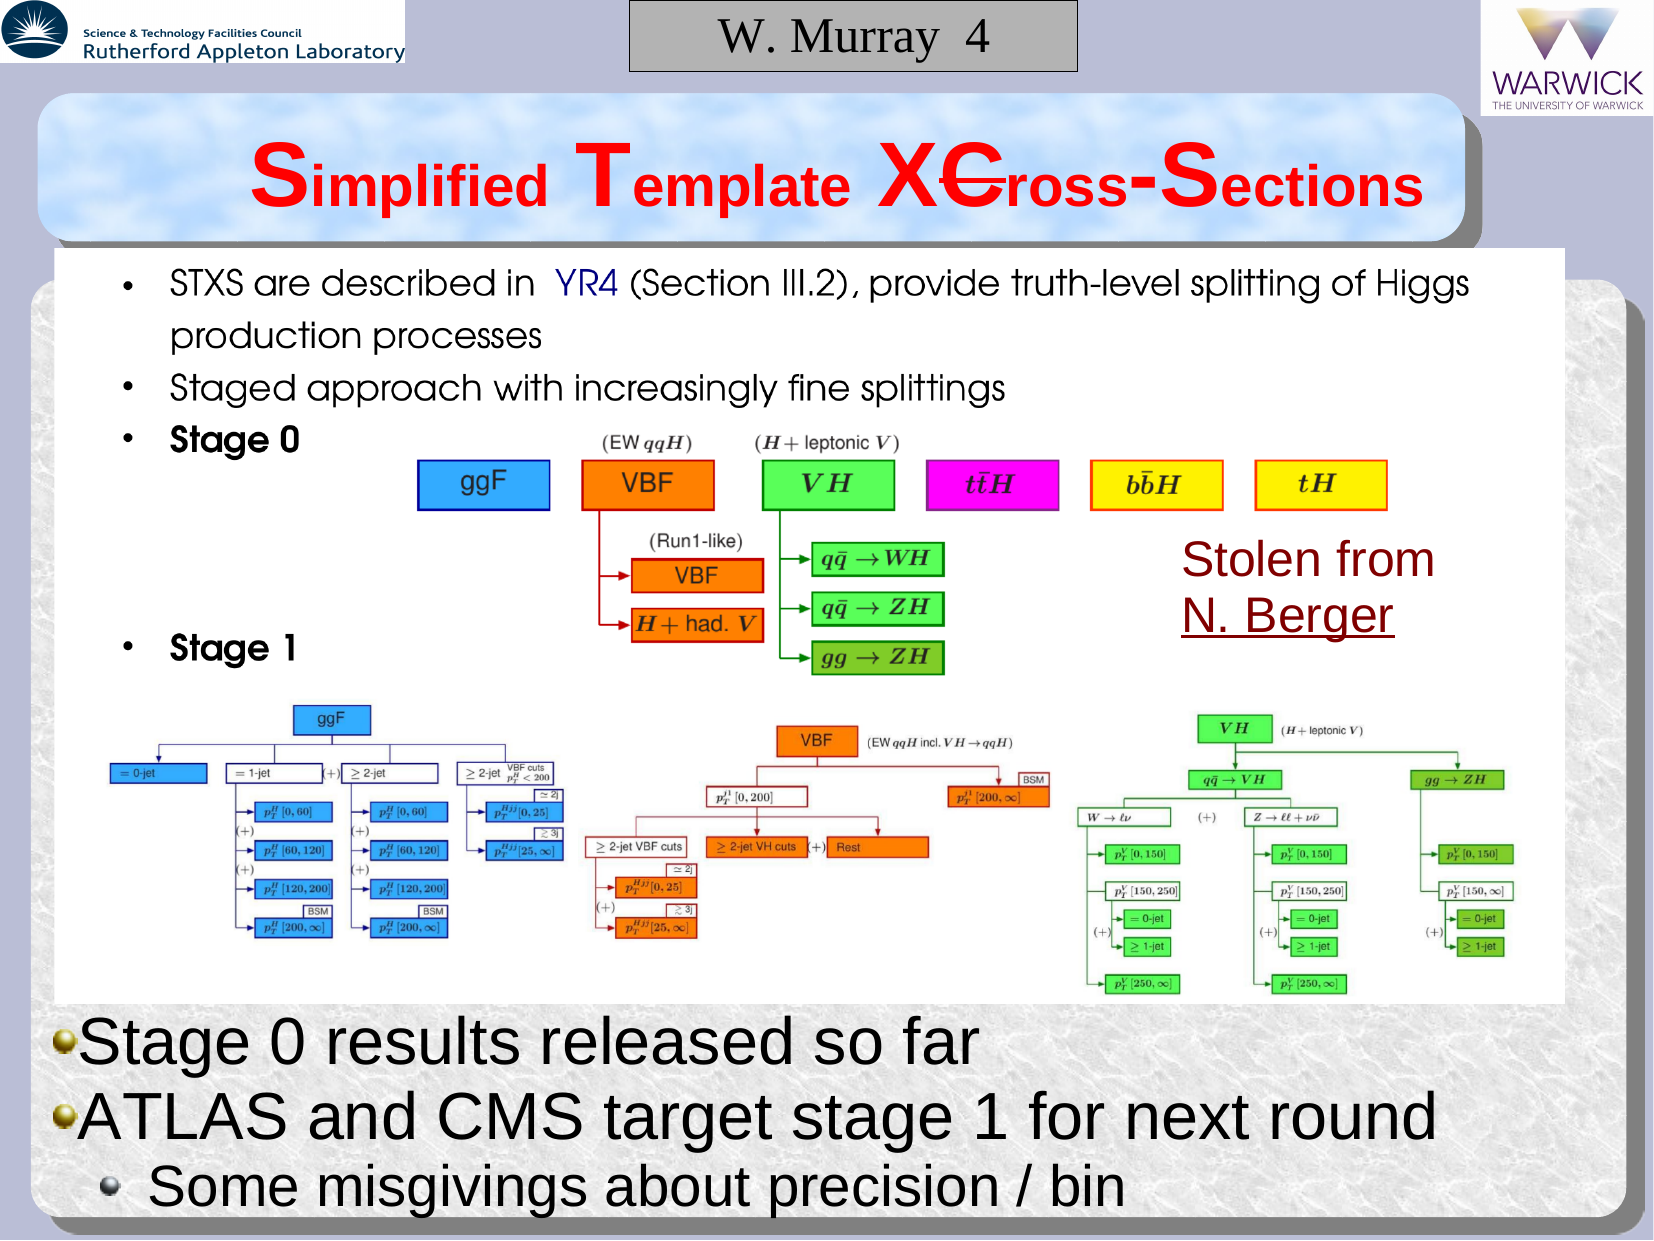

# Simplified Template XCross-Sections
Stolen from N. Berger
Stage 0 results released so far
ATLAS and CMS target stage 1 for next round
Some misgivings about precision / bin